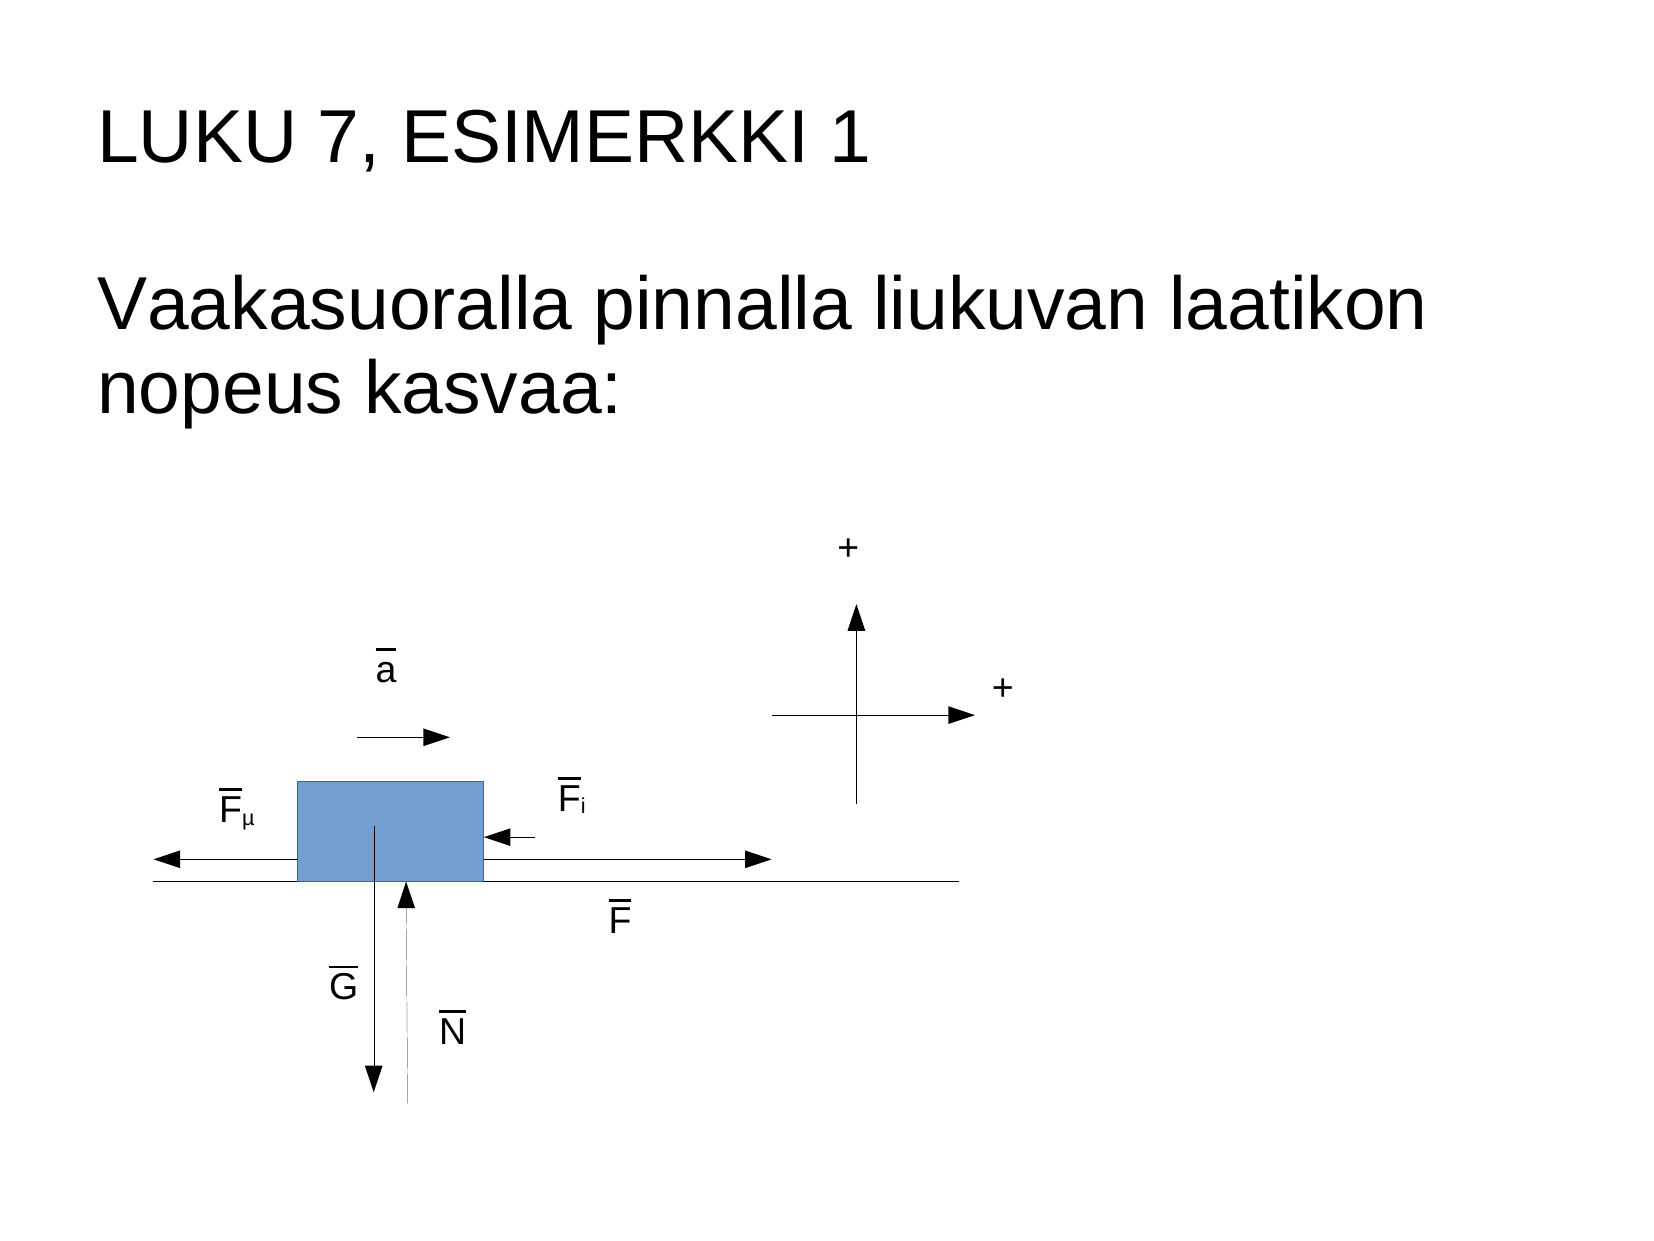

LUKU 7, ESIMERKKI 1
Vaakasuoralla pinnalla liukuvan laatikon nopeus kasvaa:
+
a
+
Fi
Fµ
F
G
N